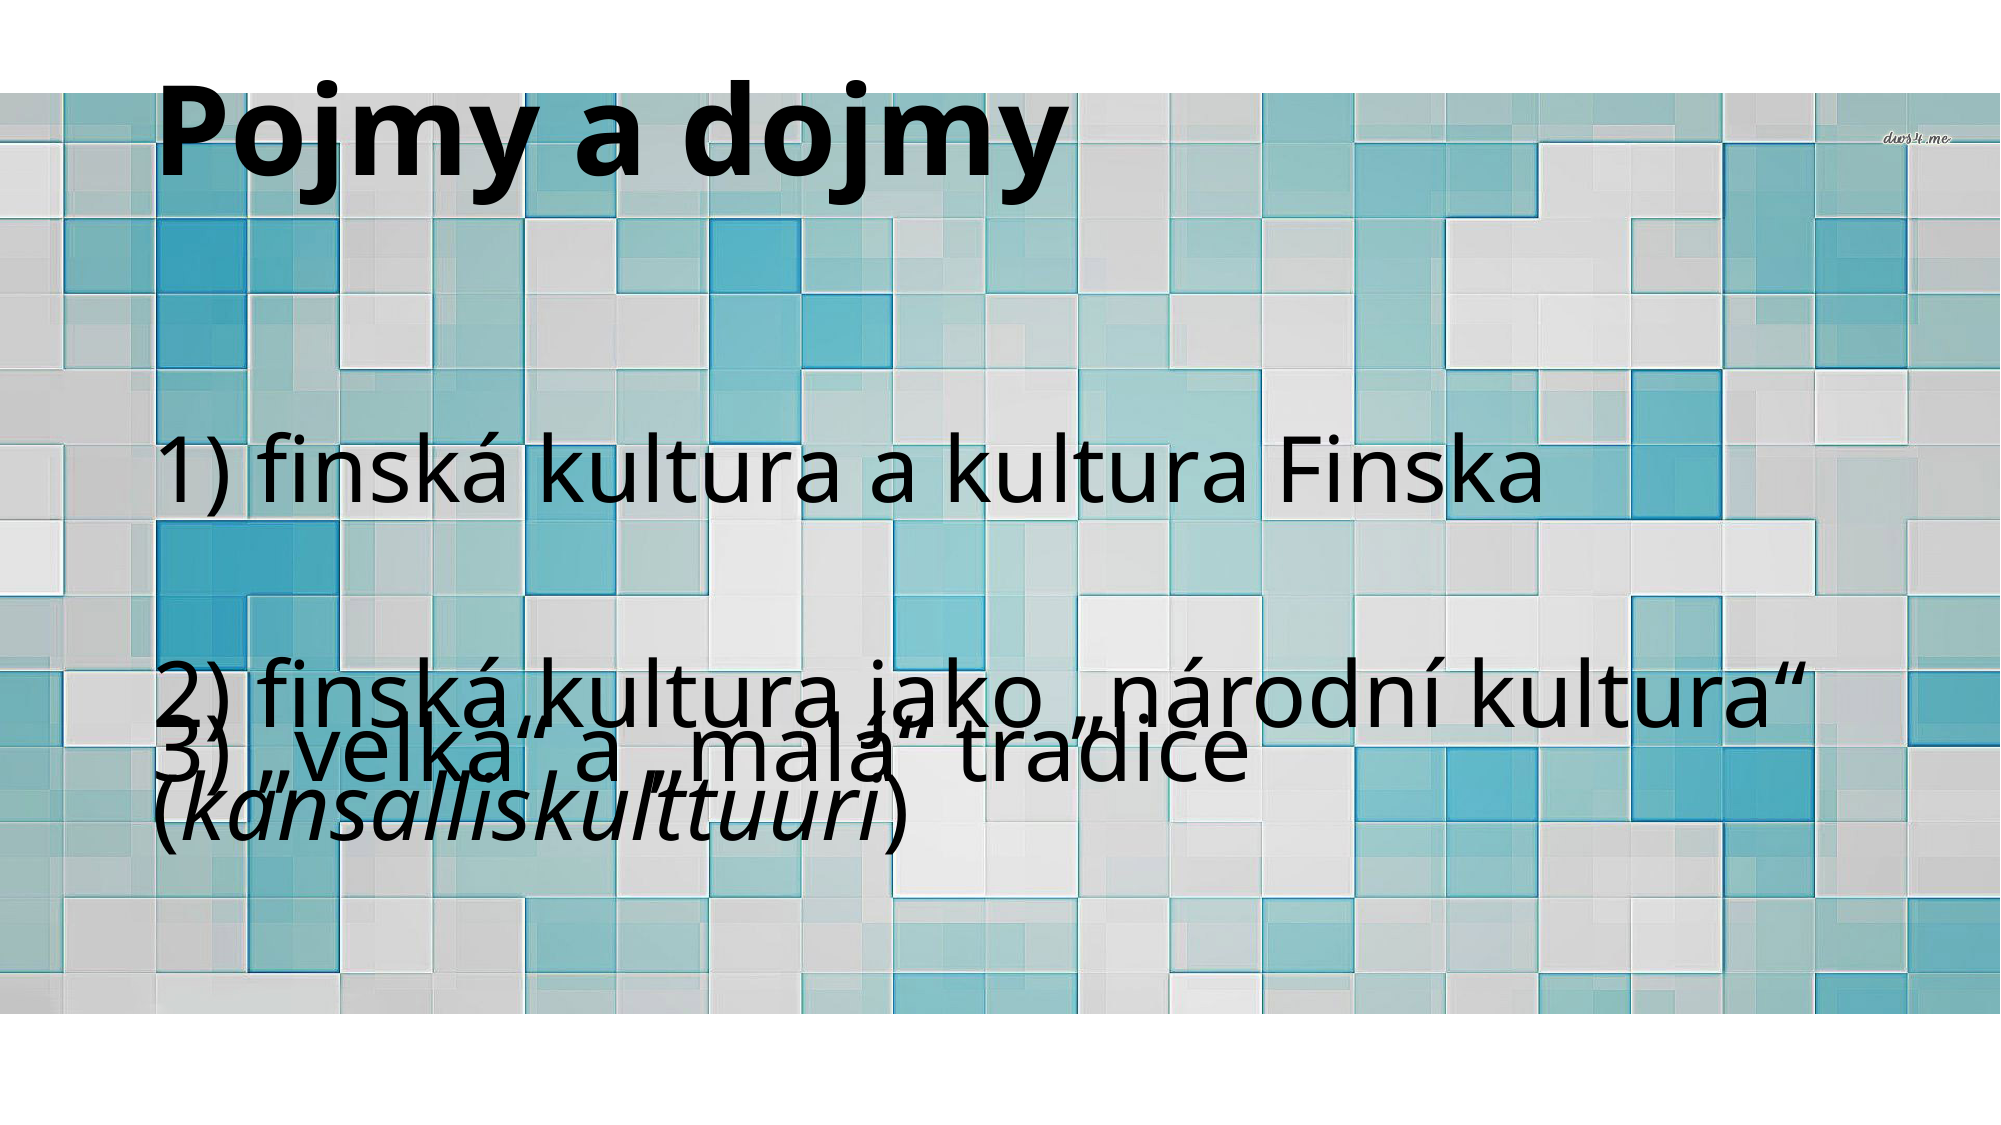

# Pojmy a dojmy
1) finská kultura a kultura Finska
2) finská kultura jako „národní kultura“ (kansalliskulttuuri)
3) „velká“ a „malá“ tradice